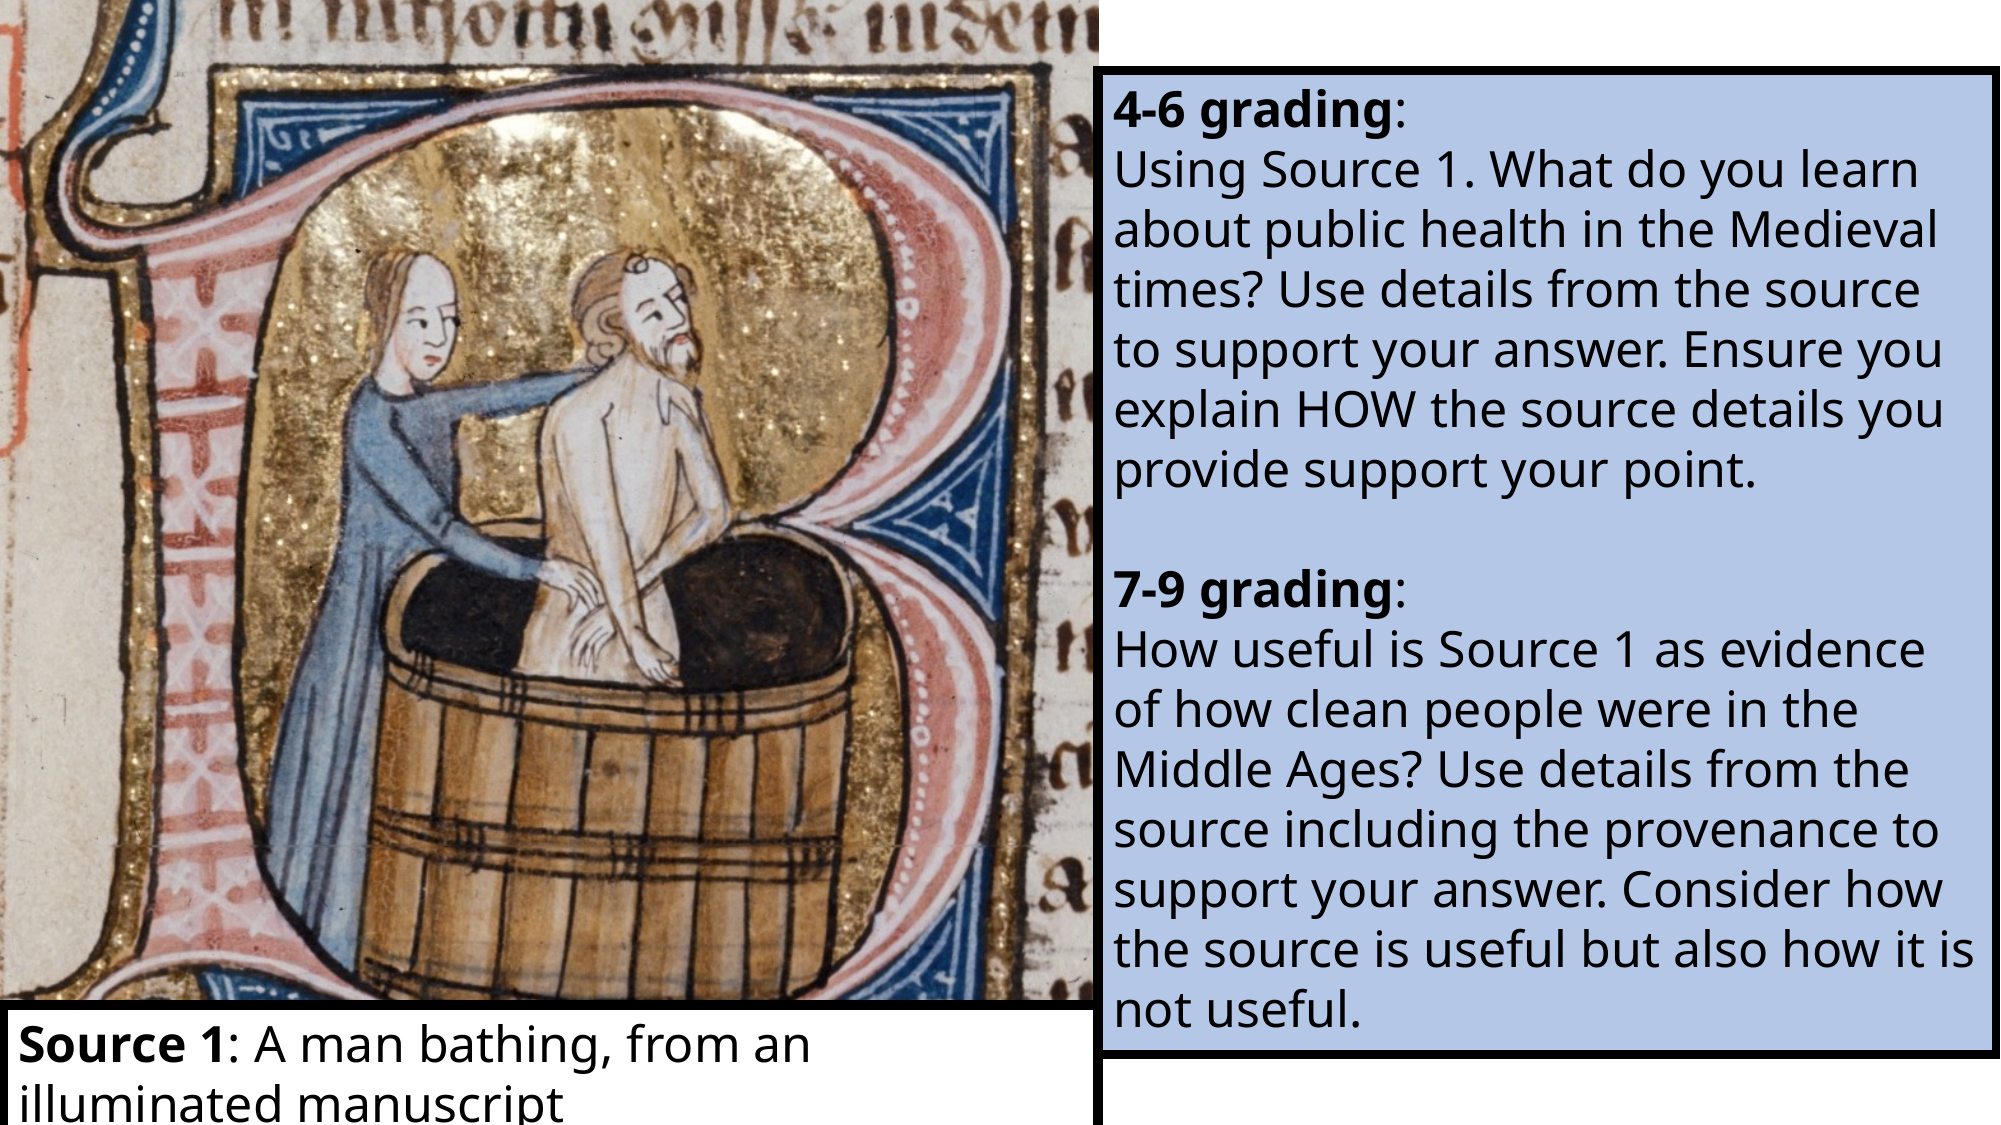

#
4-6 grading:
Using Source 1. What do you learn about public health in the Medieval times? Use details from the source to support your answer. Ensure you explain HOW the source details you provide support your point.
7-9 grading:
How useful is Source 1 as evidence of how clean people were in the Middle Ages? Use details from the source including the provenance to support your answer. Consider how the source is useful but also how it is not useful.
Source 1: A man bathing, from an illuminated manuscript